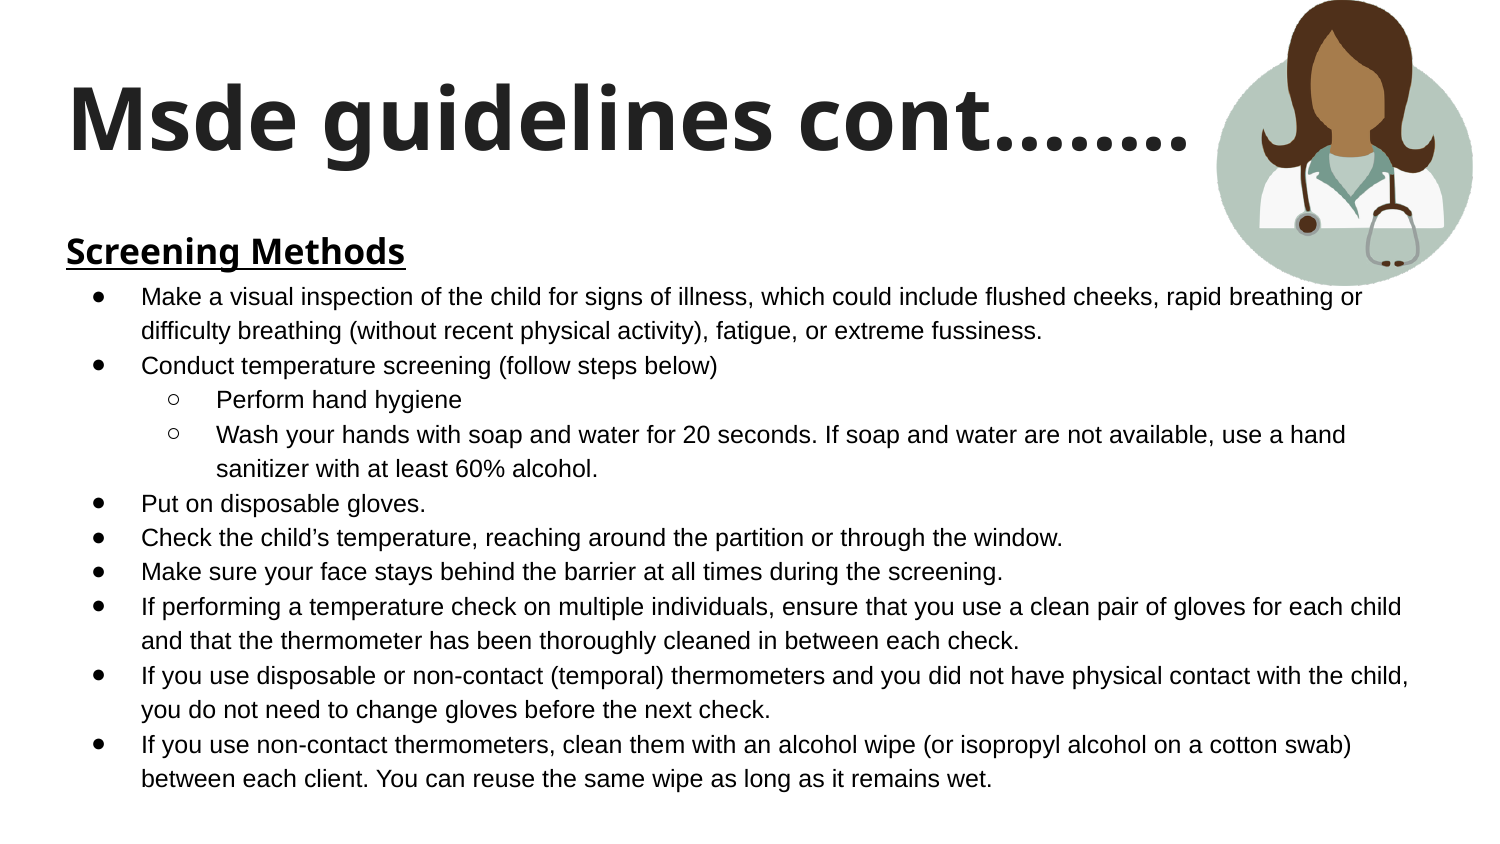

# Msde guidelines cont……..
Screening Methods
Make a visual inspection of the child for signs of illness, which could include flushed cheeks, rapid breathing or difficulty breathing (without recent physical activity), fatigue, or extreme fussiness.
Conduct temperature screening (follow steps below)
Perform hand hygiene
Wash your hands with soap and water for 20 seconds. If soap and water are not available, use a hand sanitizer with at least 60% alcohol.
Put on disposable gloves.
Check the child’s temperature, reaching around the partition or through the window.
Make sure your face stays behind the barrier at all times during the screening.
If performing a temperature check on multiple individuals, ensure that you use a clean pair of gloves for each child and that the thermometer has been thoroughly cleaned in between each check.
If you use disposable or non-contact (temporal) thermometers and you did not have physical contact with the child, you do not need to change gloves before the next check.
If you use non-contact thermometers, clean them with an alcohol wipe (or isopropyl alcohol on a cotton swab) between each client. You can reuse the same wipe as long as it remains wet.